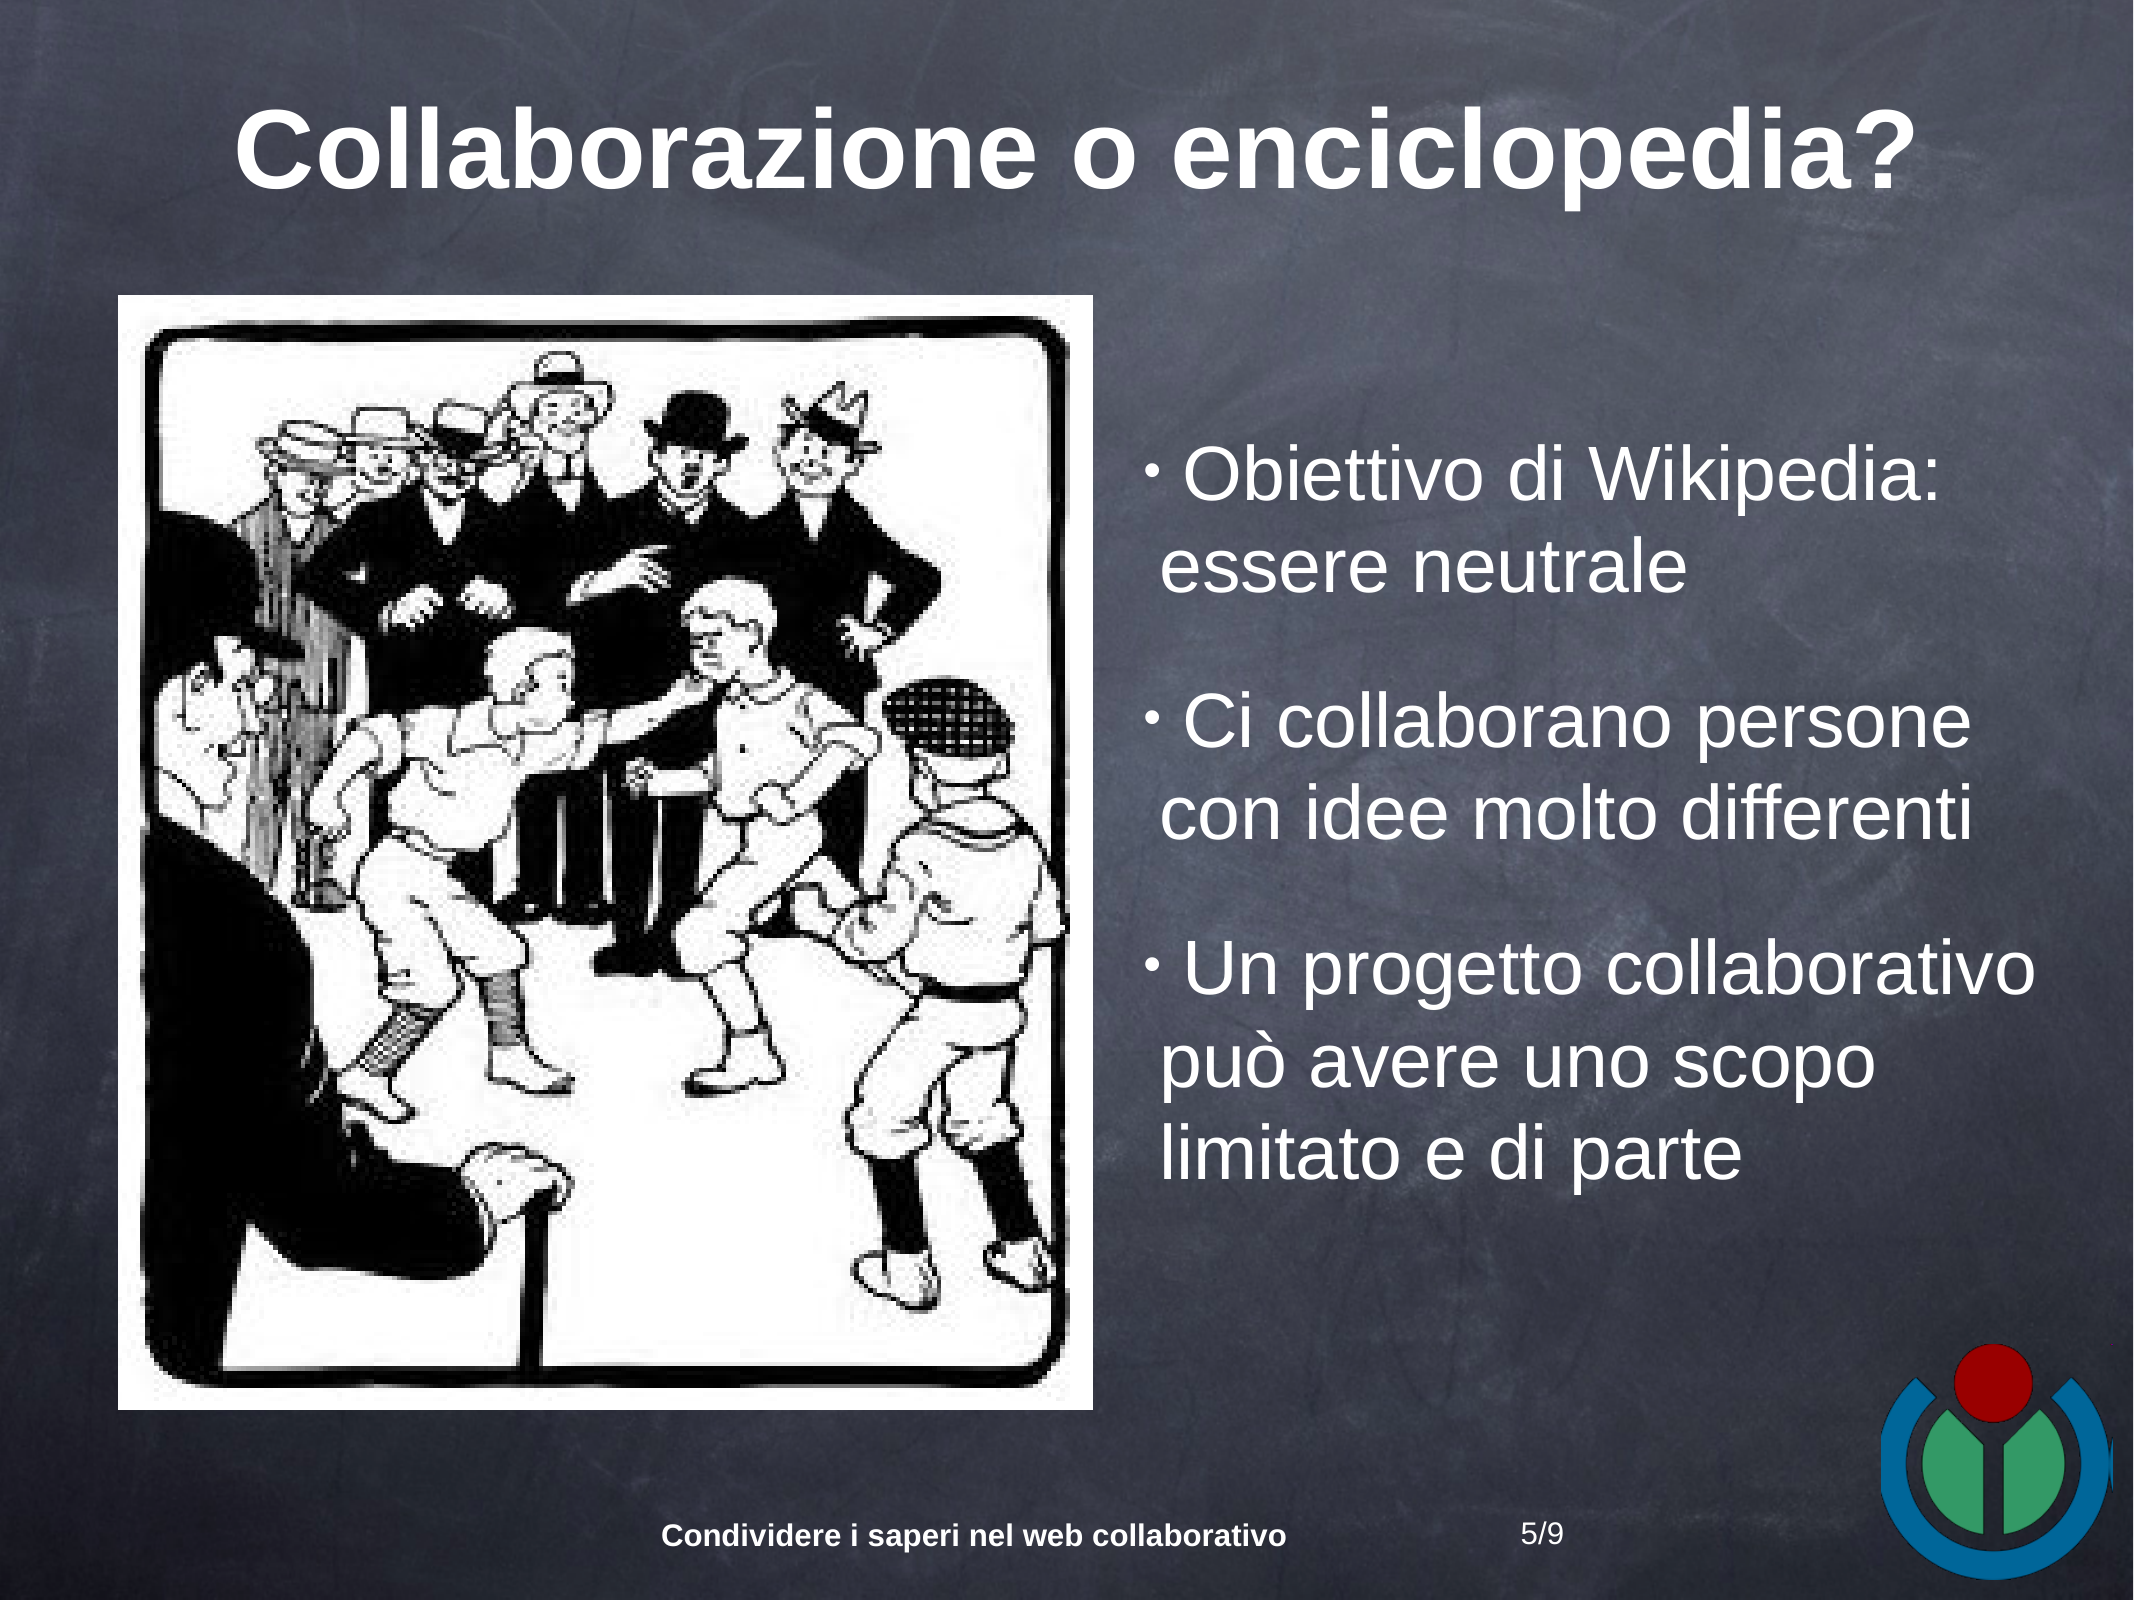

Collaborazione o enciclopedia?
# Obiettivo di Wikipedia: essere neutrale
 Ci collaborano persone con idee molto differenti
 Un progetto collaborativo può avere uno scopo limitato e di parte